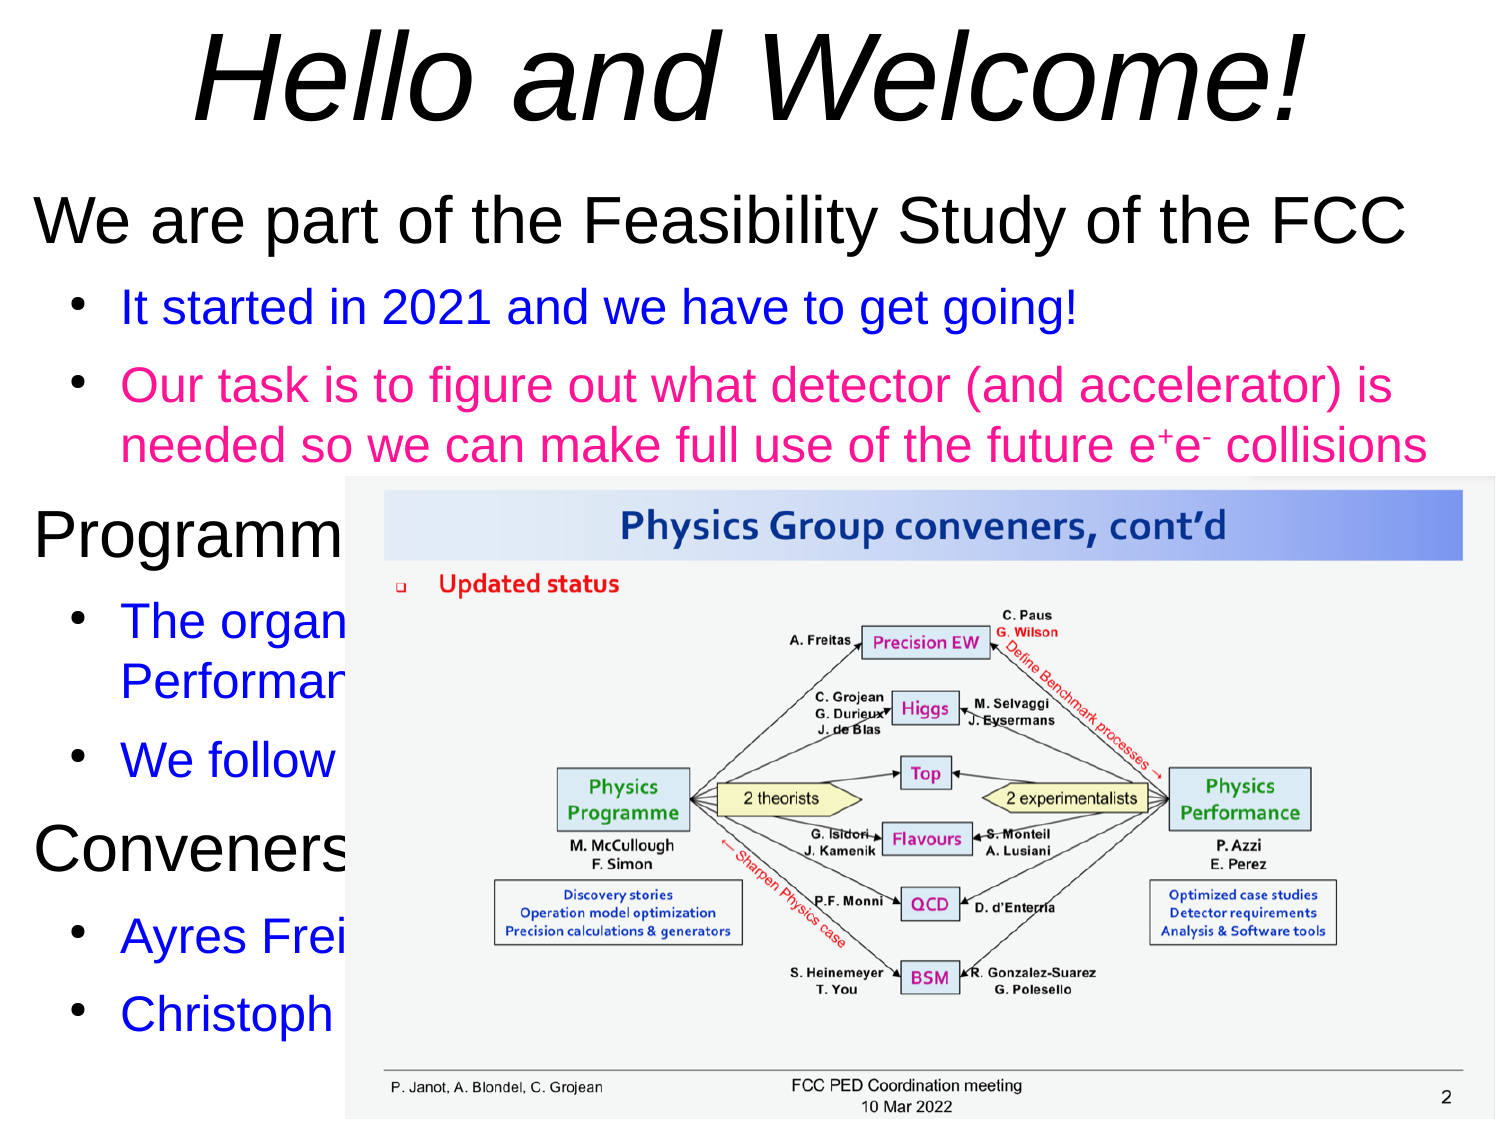

Hello and Welcome!
# We are part of the Feasibility Study of the FCC
It started in 2021 and we have to get going!
Our task is to figure out what detector (and accelerator) is needed so we can make full use of the future e+e- collisions
Programme and Performance (web at https://fcc-ped.web.cern.ch/)
The organization distinguishes between Programme and Performance, but very close collaboration is required
We follow this approach and meet together
Conveners
Ayres Freitas - Programme
Christoph Paus, Graham Wilson - Performance